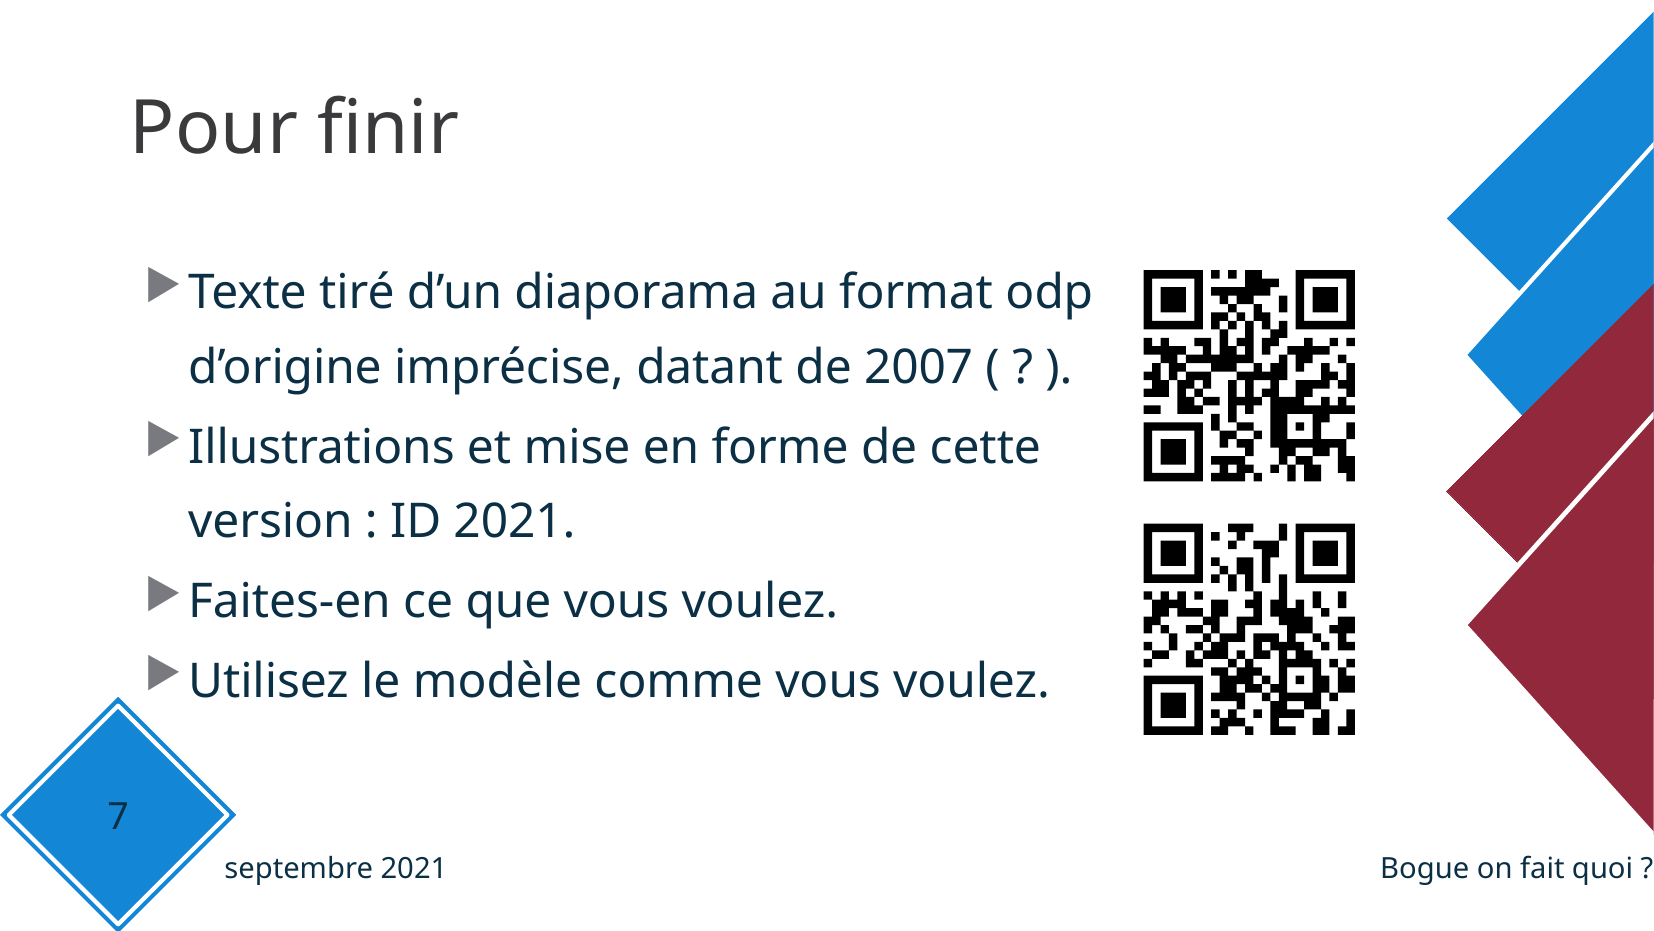

# Pour finir
Texte tiré d’un diaporama au format odp d’origine imprécise, datant de 2007 ( ? ).
Illustrations et mise en forme de cette version : ID 2021.
Faites-en ce que vous voulez.
Utilisez le modèle comme vous voulez.
7
septembre 2021
Bogue on fait quoi ?